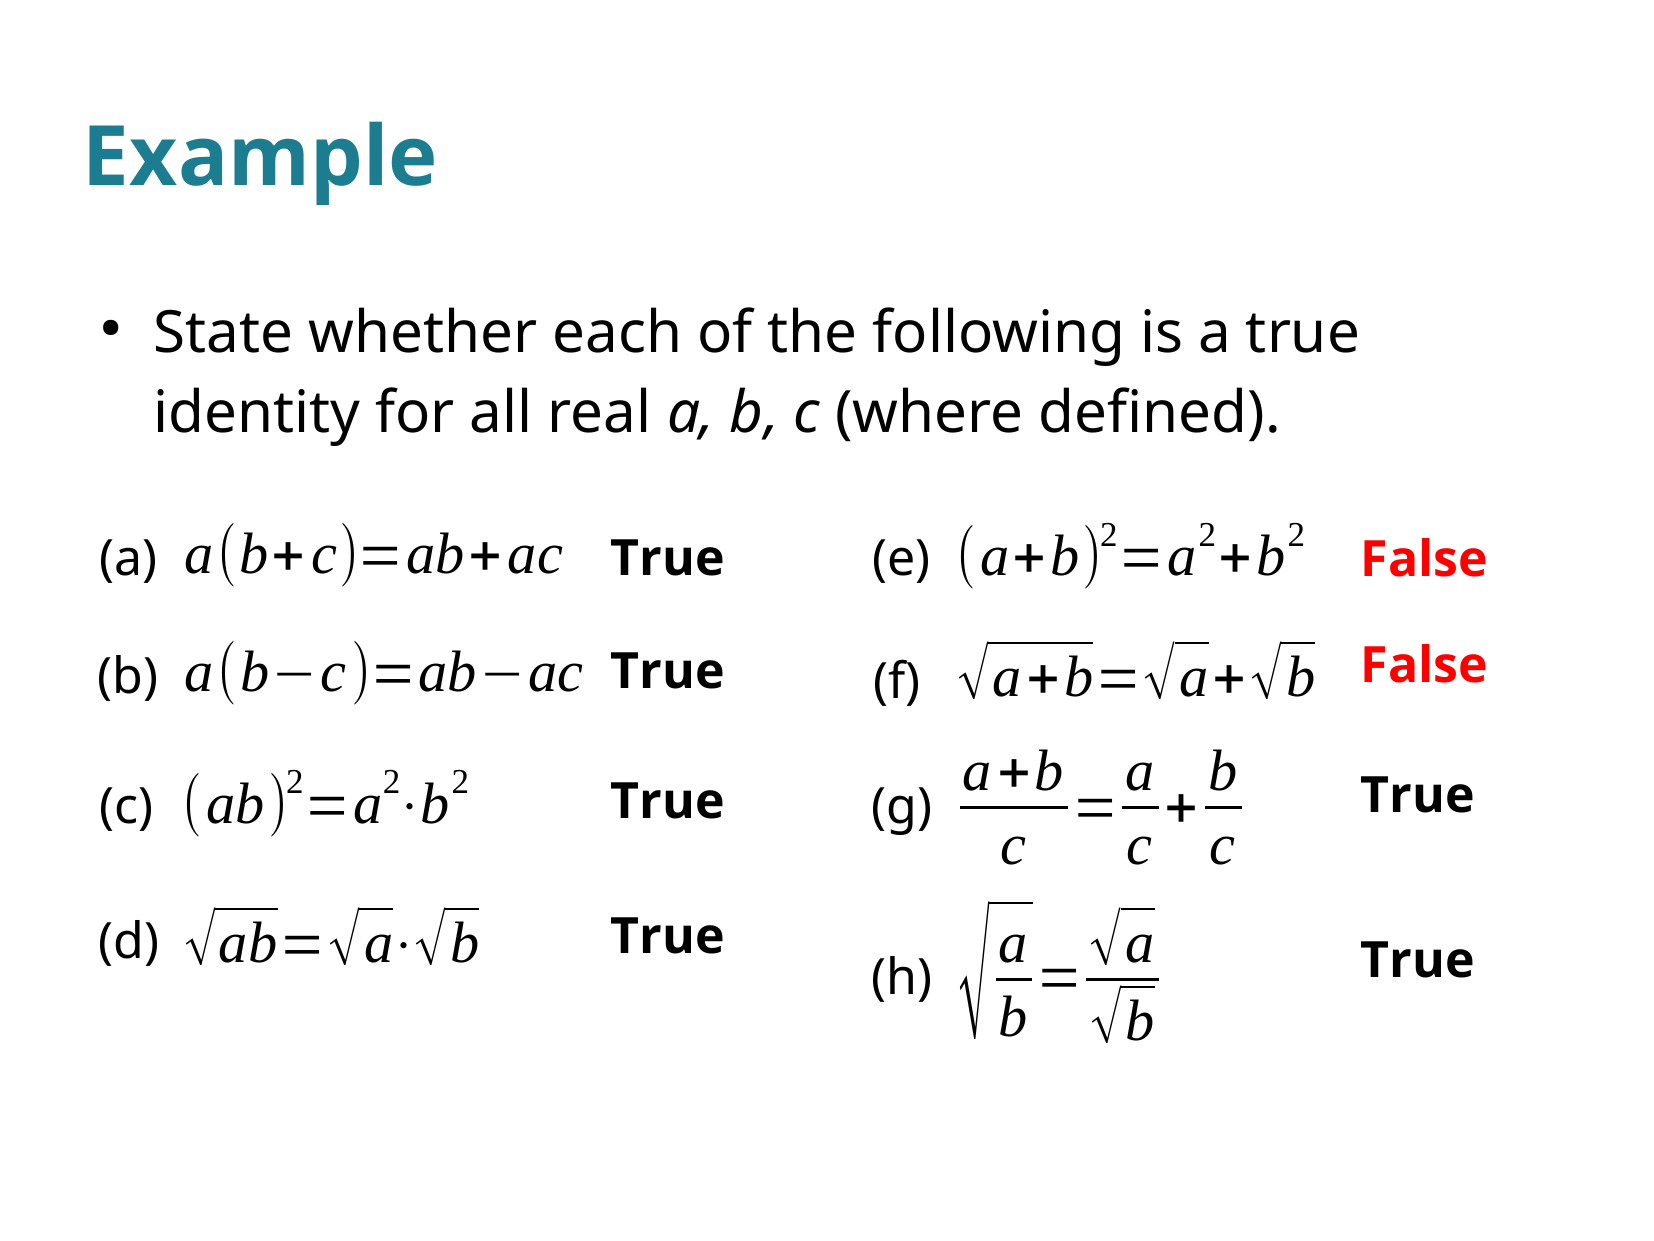

# Example
State whether each of the following is a true identity for all real a, b, c (where defined).
(a)
(e)
True
False
False
True
(b)
(f)
True
True
(c)
(g)
True
(d)
True
(h)